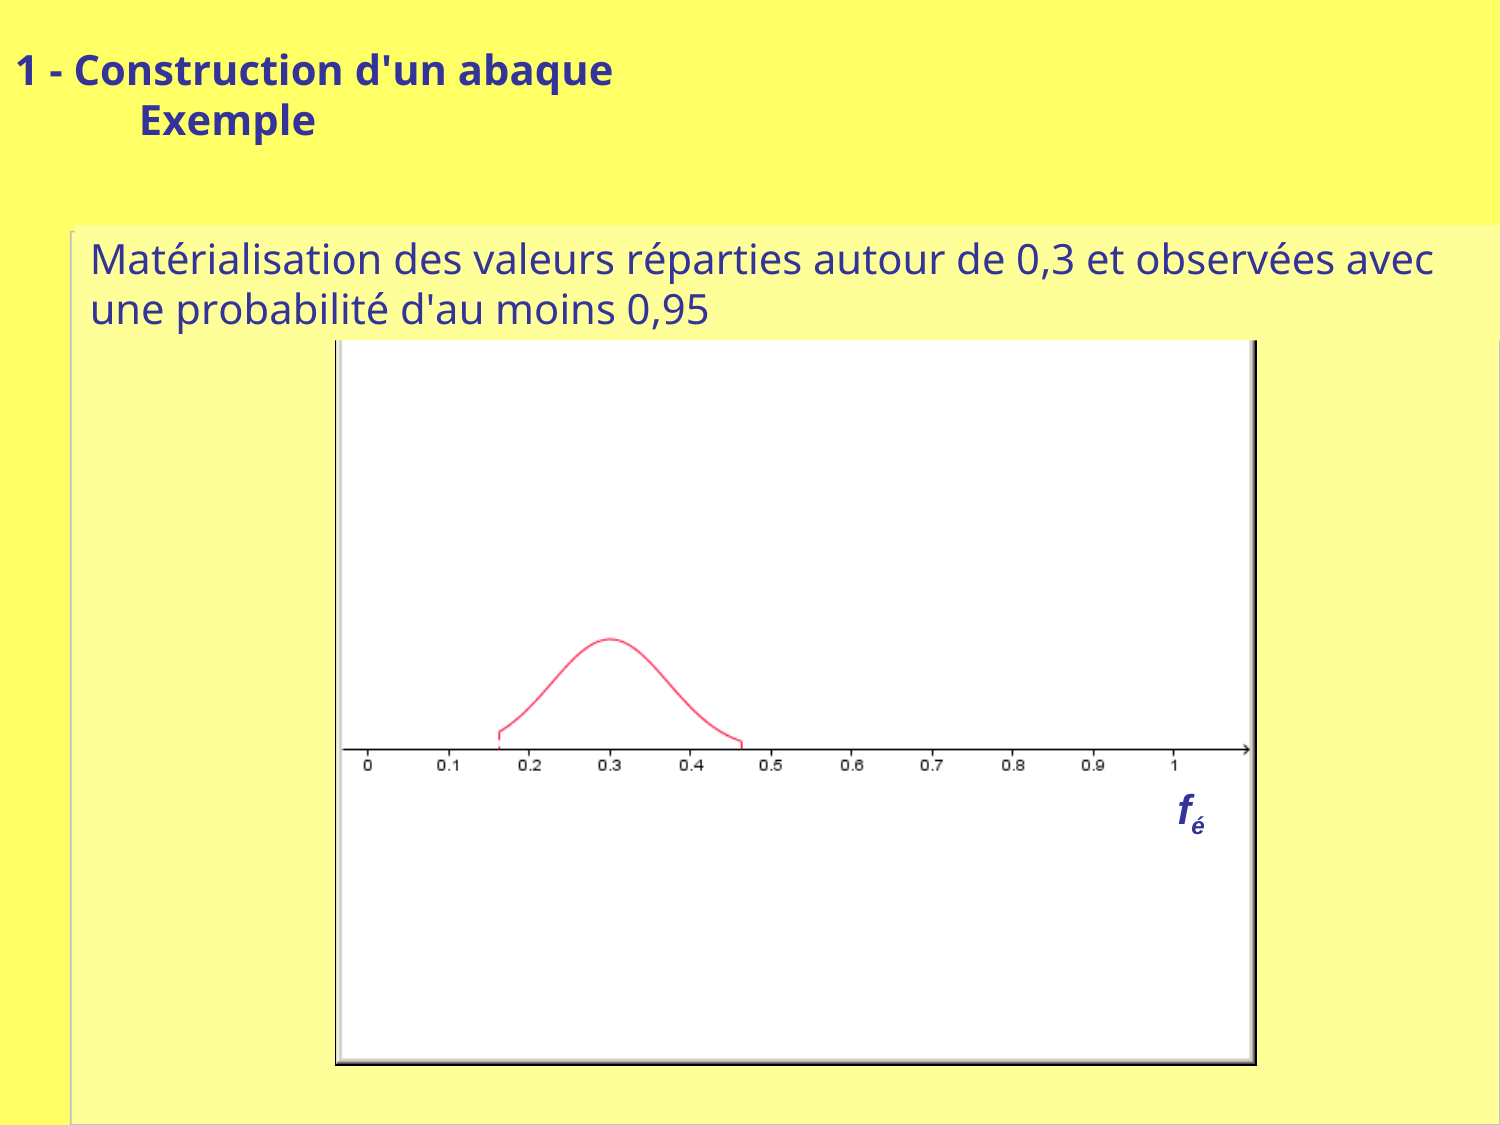

1 - Construction d'un abaque
	Exemple
Matérialisation des valeurs réparties autour de 0,3 et observées avec une probabilité d'au moins 0,95
fé